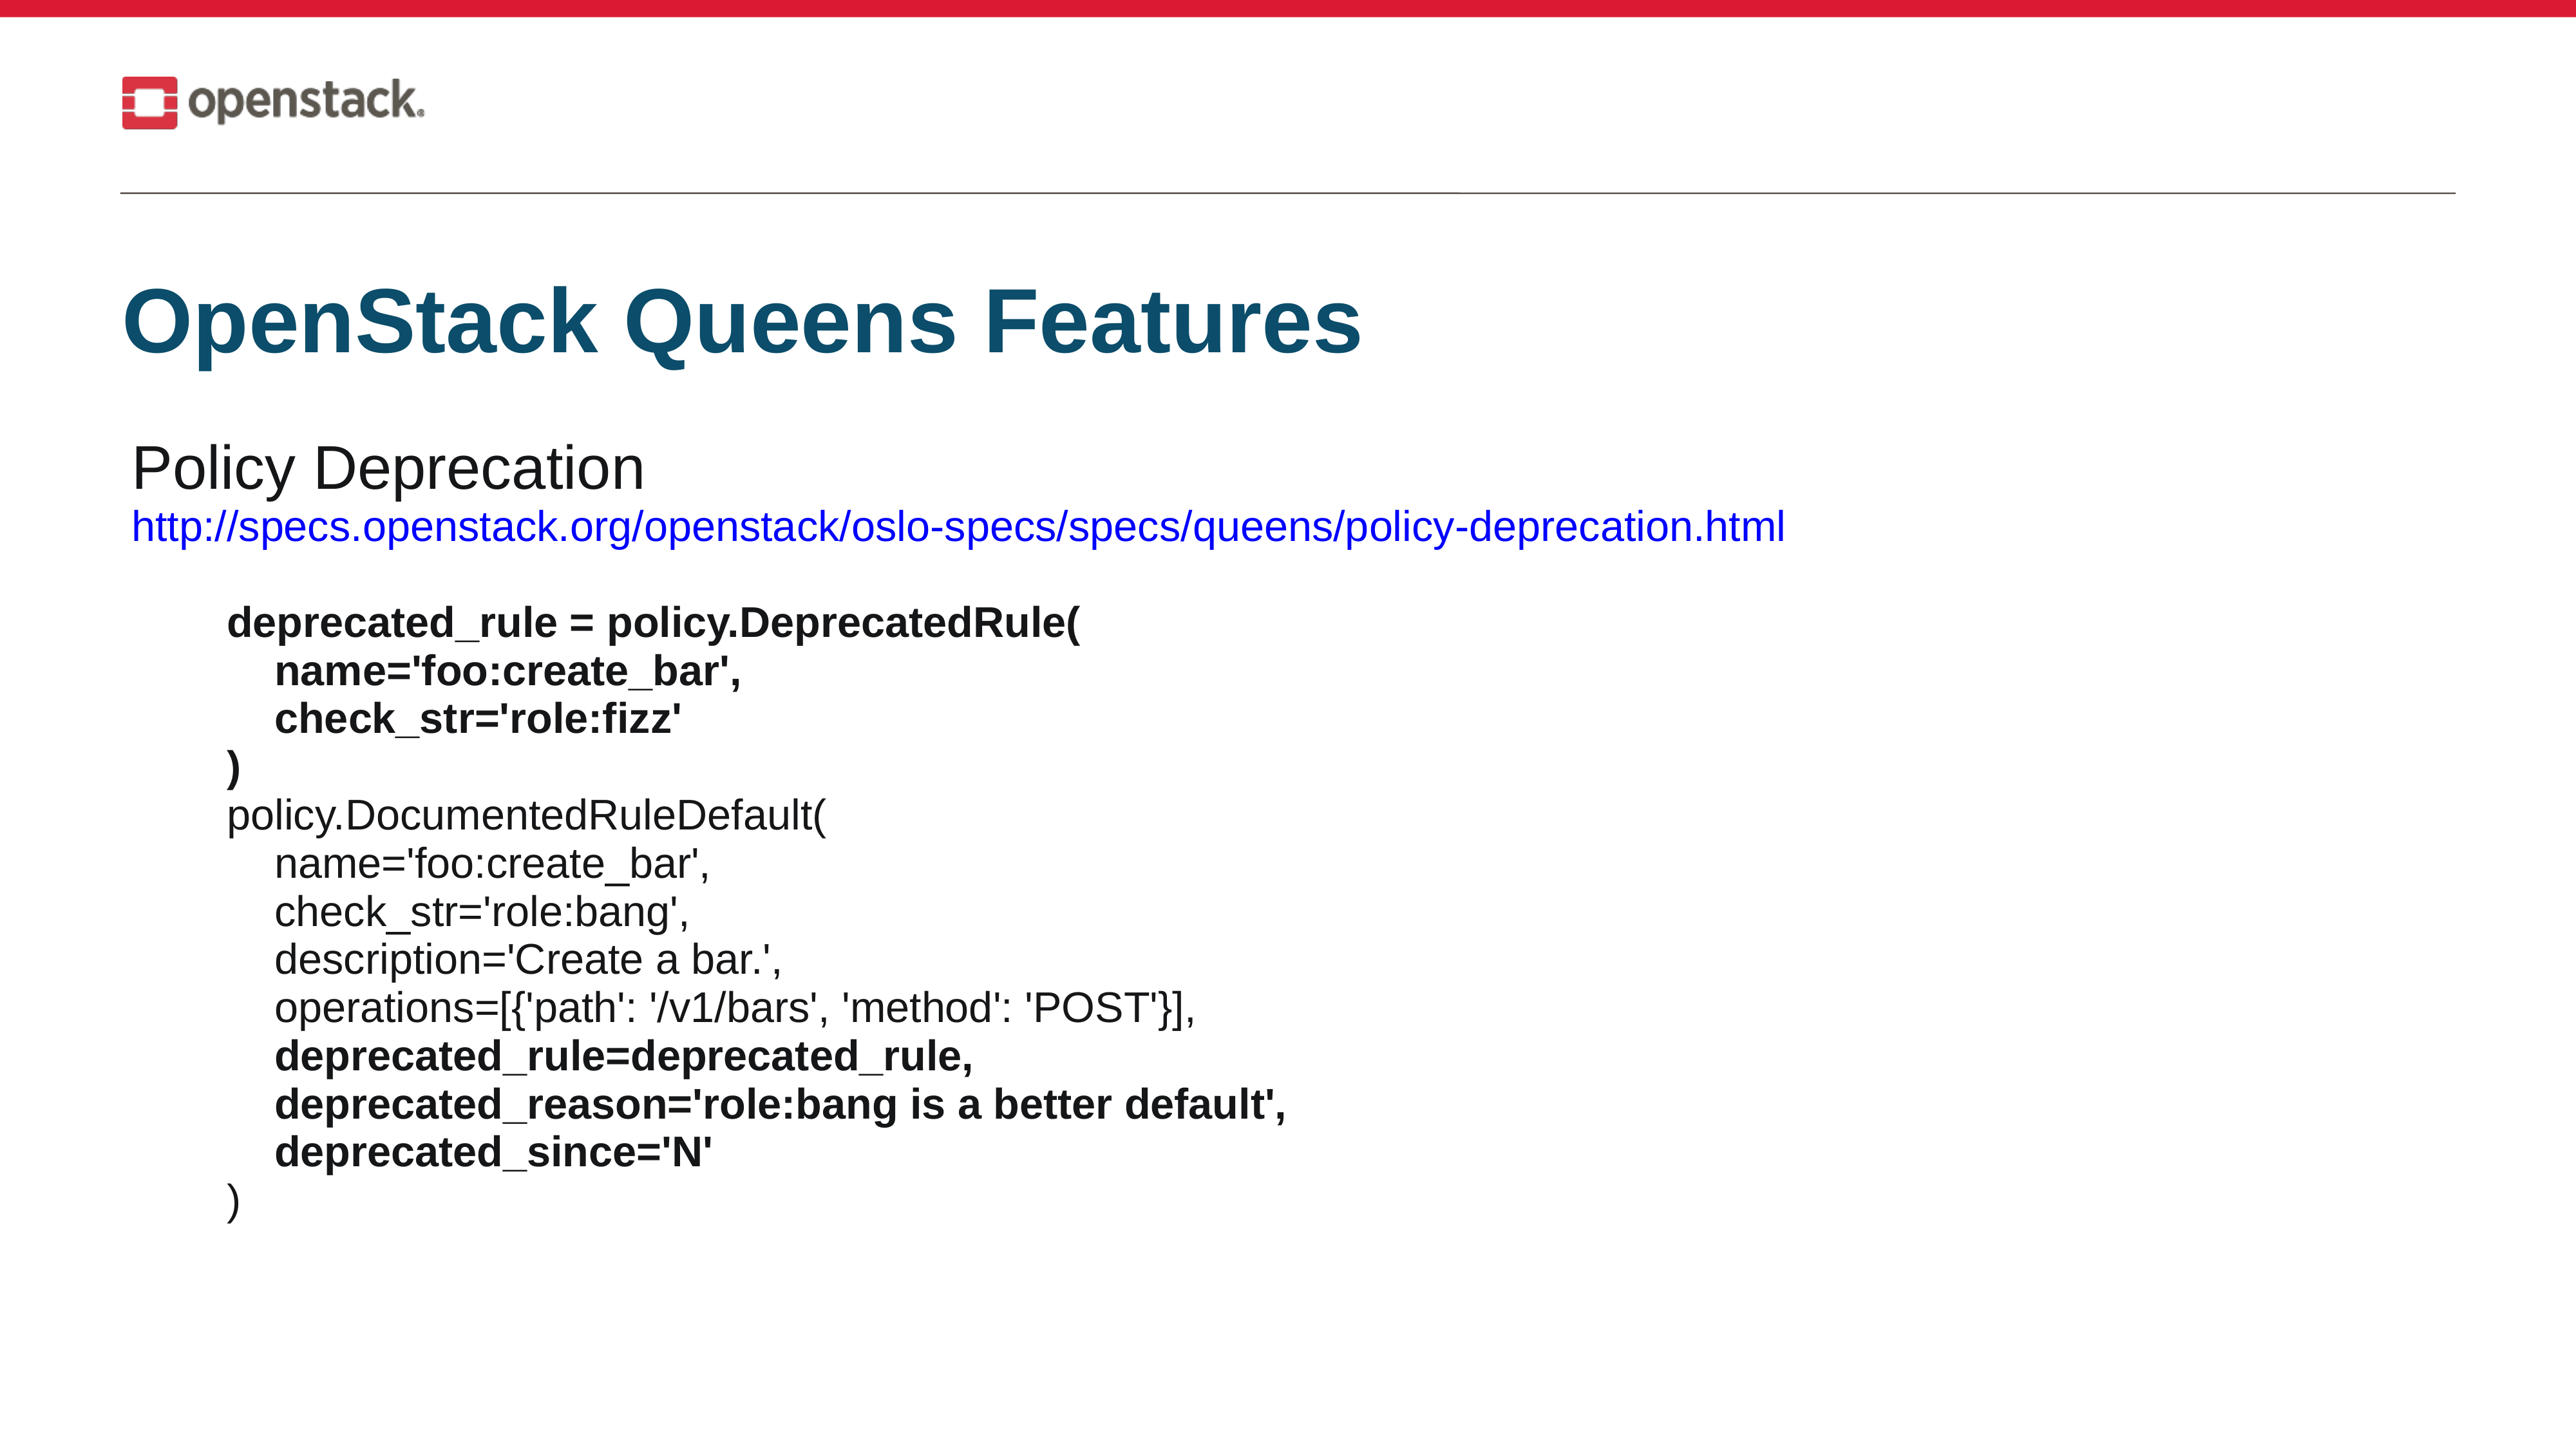

OpenStack Queens Features
Policy Deprecation
http://specs.openstack.org/openstack/oslo-specs/specs/queens/policy-deprecation.html
 deprecated_rule = policy.DeprecatedRule(
 name='foo:create_bar',
 check_str='role:fizz'
 )
 policy.DocumentedRuleDefault(
 name='foo:create_bar',
 check_str='role:bang',
 description='Create a bar.',
 operations=[{'path': '/v1/bars', 'method': 'POST'}],
 deprecated_rule=deprecated_rule,
 deprecated_reason='role:bang is a better default',
 deprecated_since='N'
 )